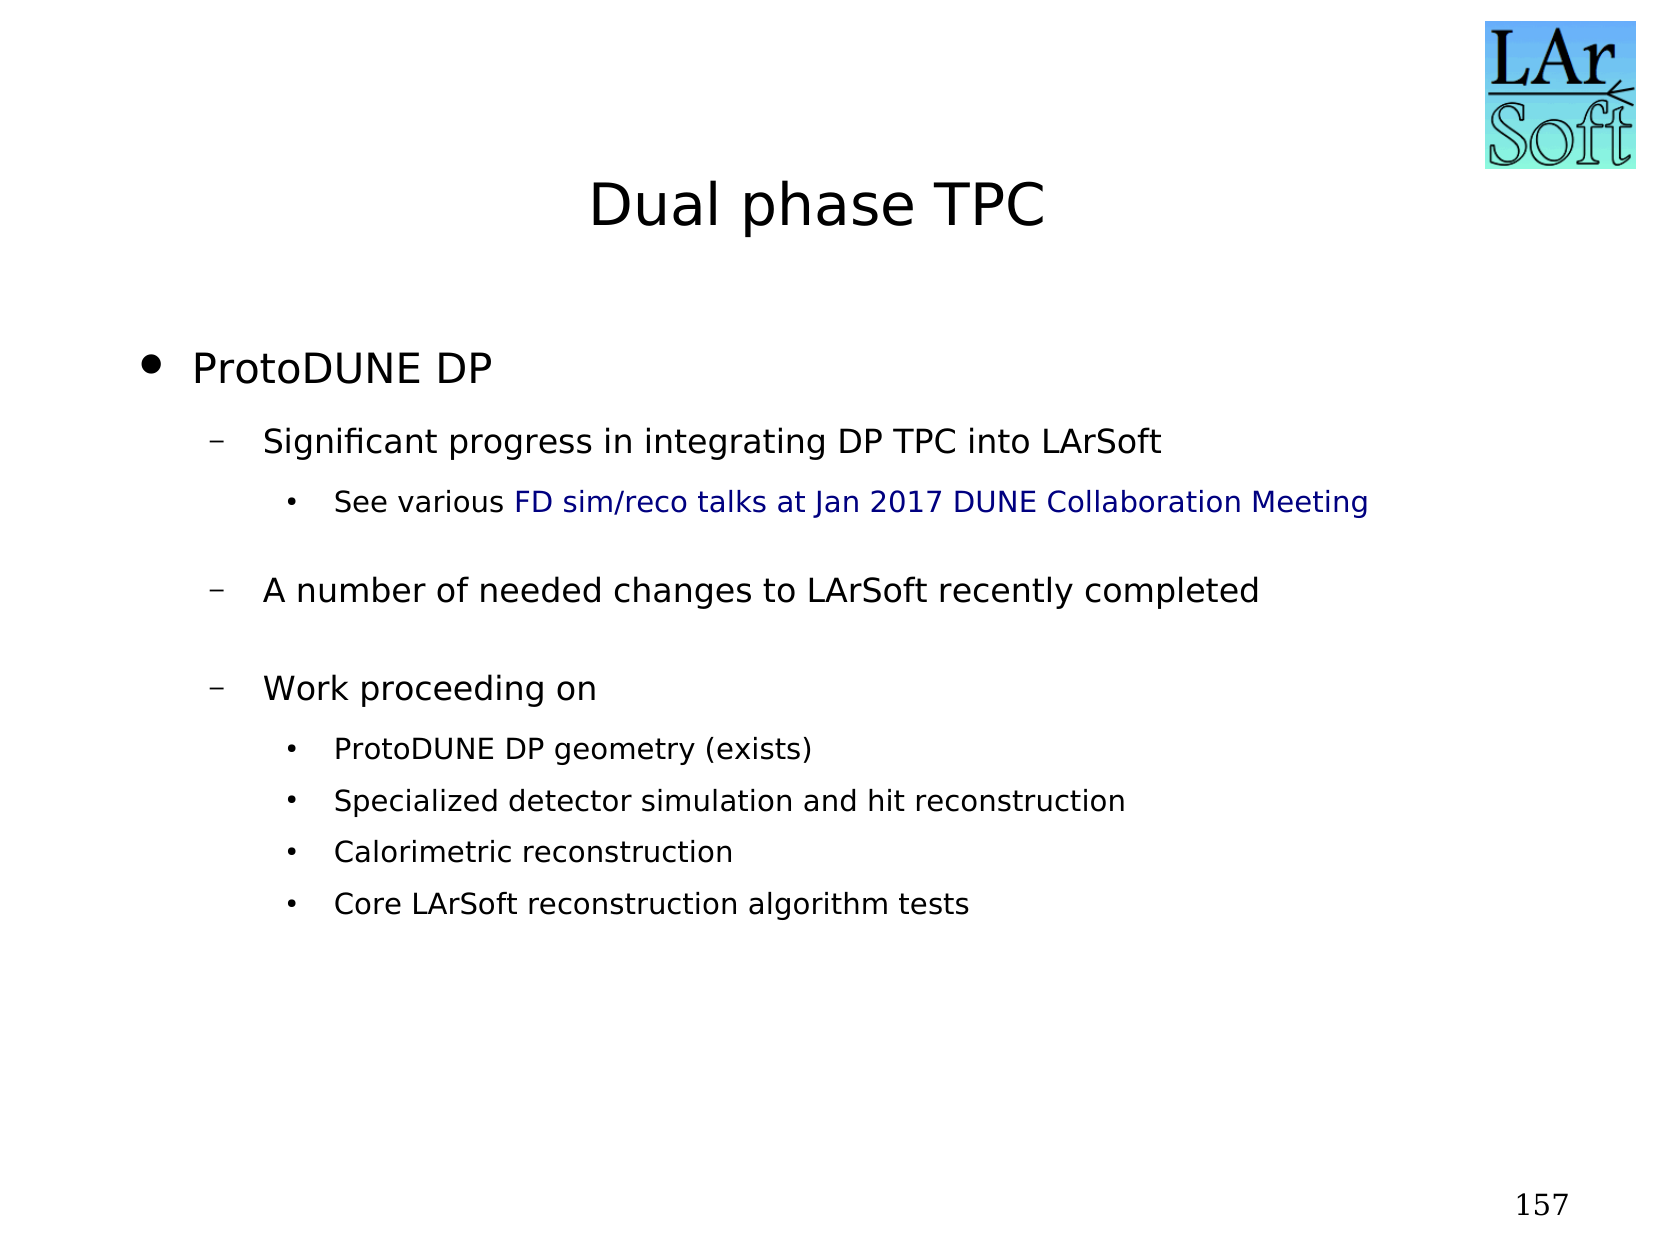

# Dual phase TPC
ProtoDUNE DP
Significant progress in integrating DP TPC into LArSoft
See various FD sim/reco talks at Jan 2017 DUNE Collaboration Meeting
A number of needed changes to LArSoft recently completed
Work proceeding on
ProtoDUNE DP geometry (exists)
Specialized detector simulation and hit reconstruction
Calorimetric reconstruction
Core LArSoft reconstruction algorithm tests
157